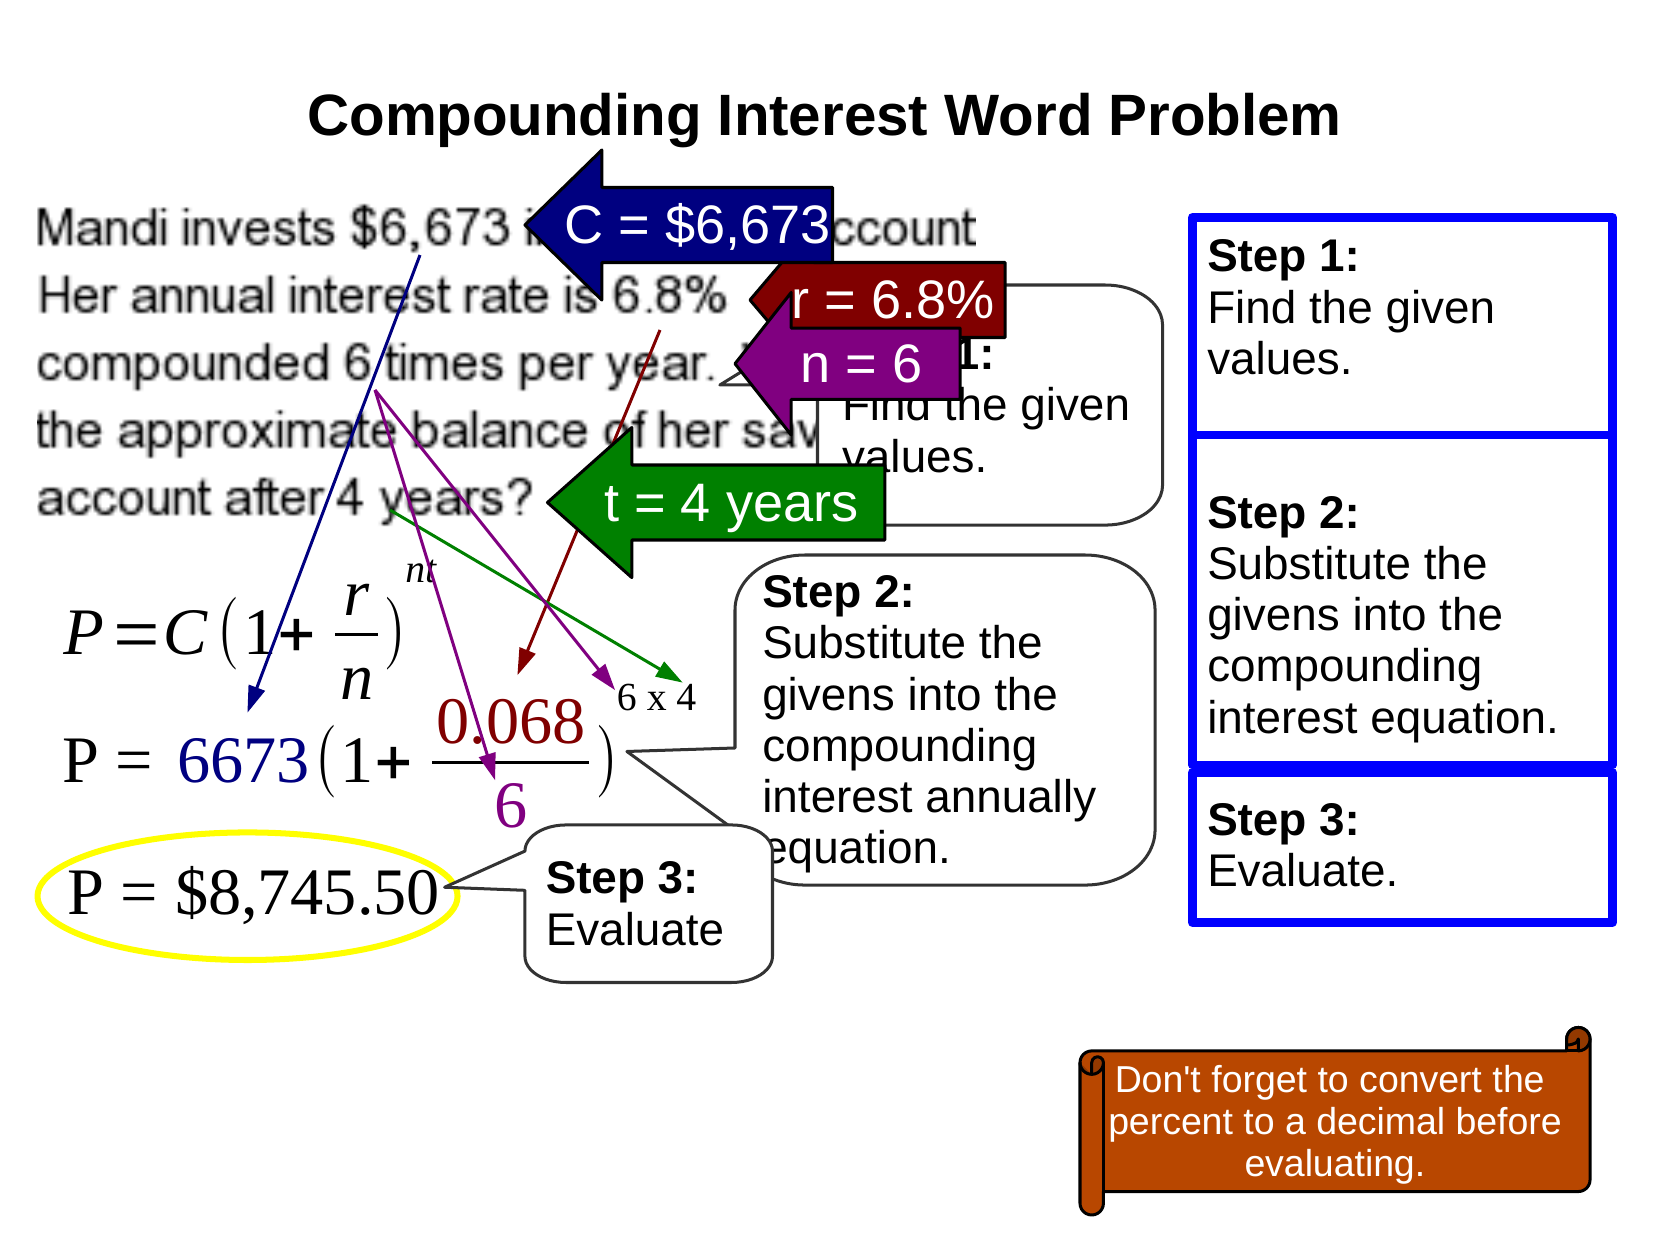

Compounding Interest Word Problem
C = $6,673
Step 1:
Find the given values.
Step 2:
Substitute the givens into the compounding interest equation.
Step 3:
Evaluate.
r = 6.8%
Step 1:
Find the given
values.
n = 6
t = 4 years
Step 2:
Substitute the
givens into the
compounding
interest annually
equation.
Step 3:
Evaluate
Don't forget to convert the
percent to a decimal before
evaluating.